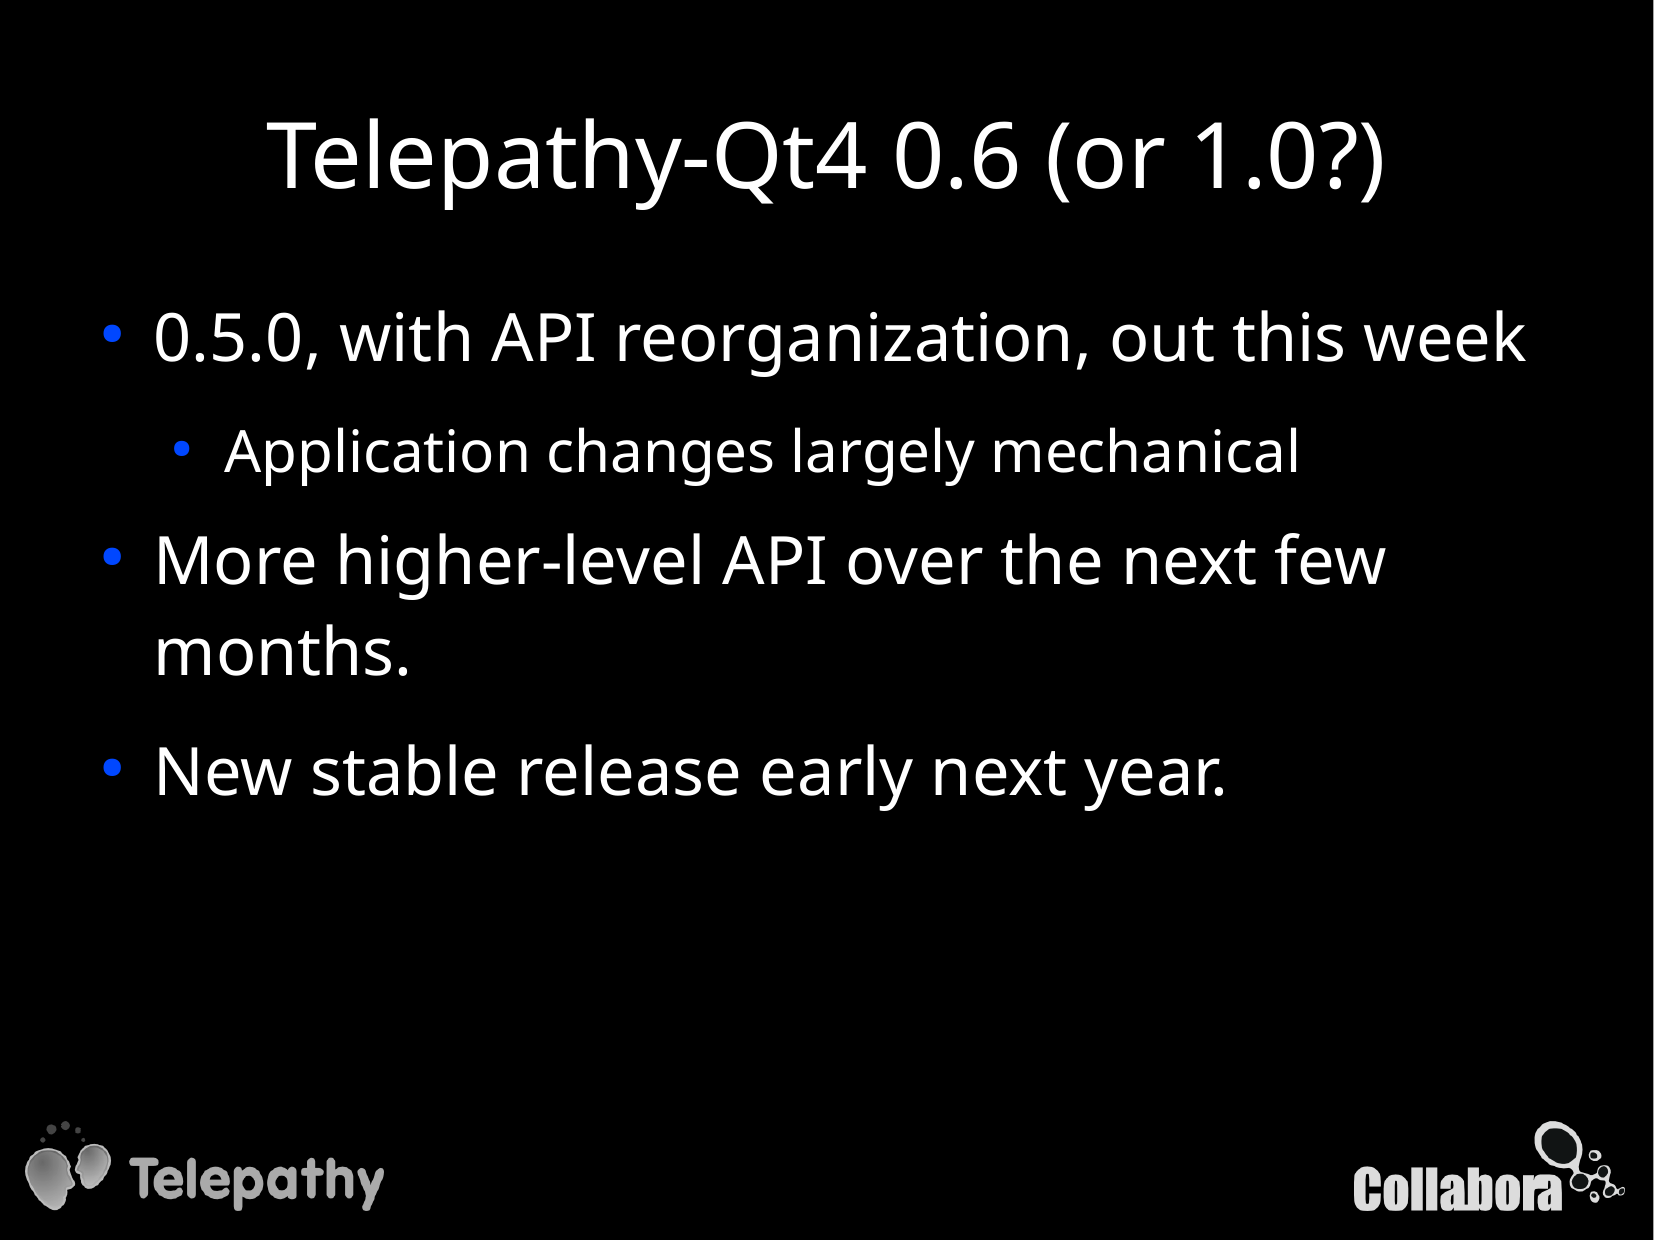

# Telepathy-Qt4 0.6 (or 1.0?)
0.5.0, with API reorganization, out this week
Application changes largely mechanical
More higher-level API over the next few months.
New stable release early next year.